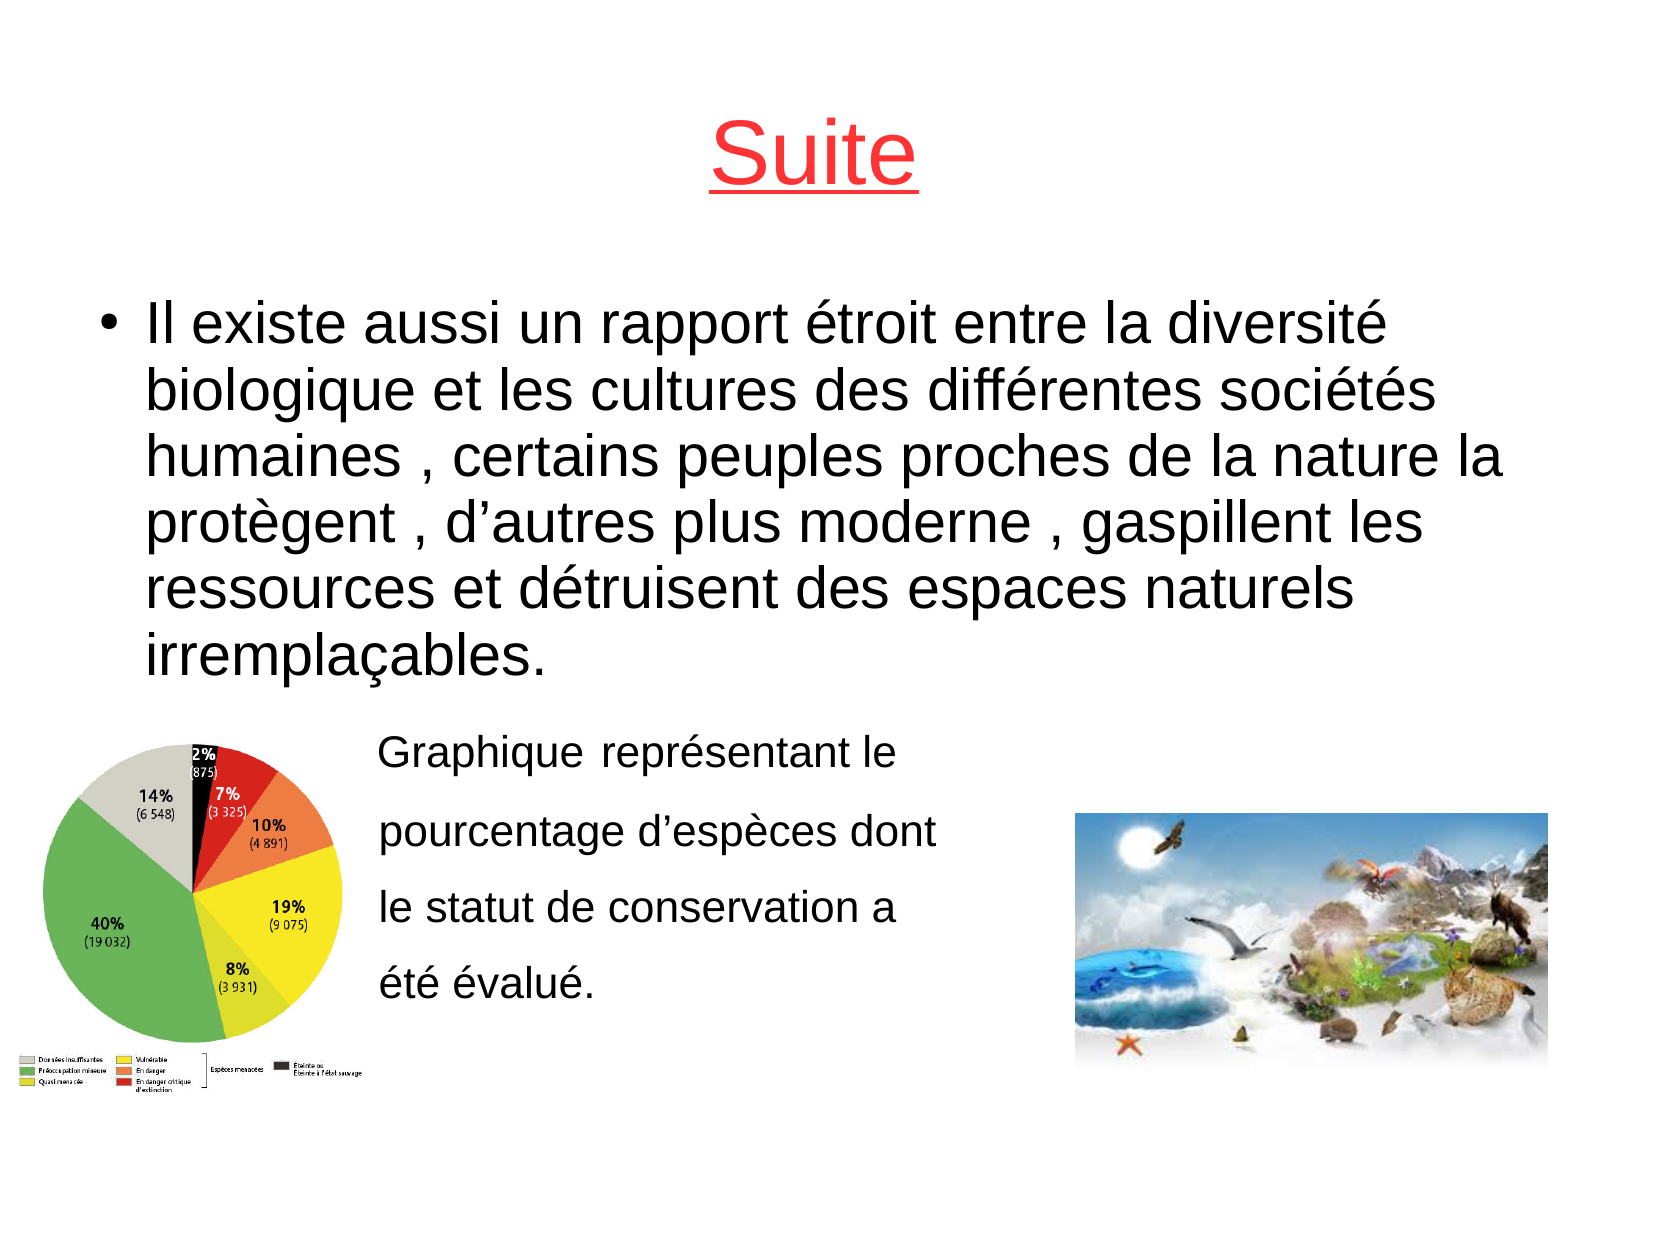

# Suite
Il existe aussi un rapport étroit entre la diversité biologique et les cultures des différentes sociétés humaines , certains peuples proches de la nature la protègent , d’autres plus moderne , gaspillent les ressources et détruisent des espaces naturels irremplaçables.
 Graphique représentant le
 pourcentage d’espèces dont
 le statut de conservation a
 été évalué.